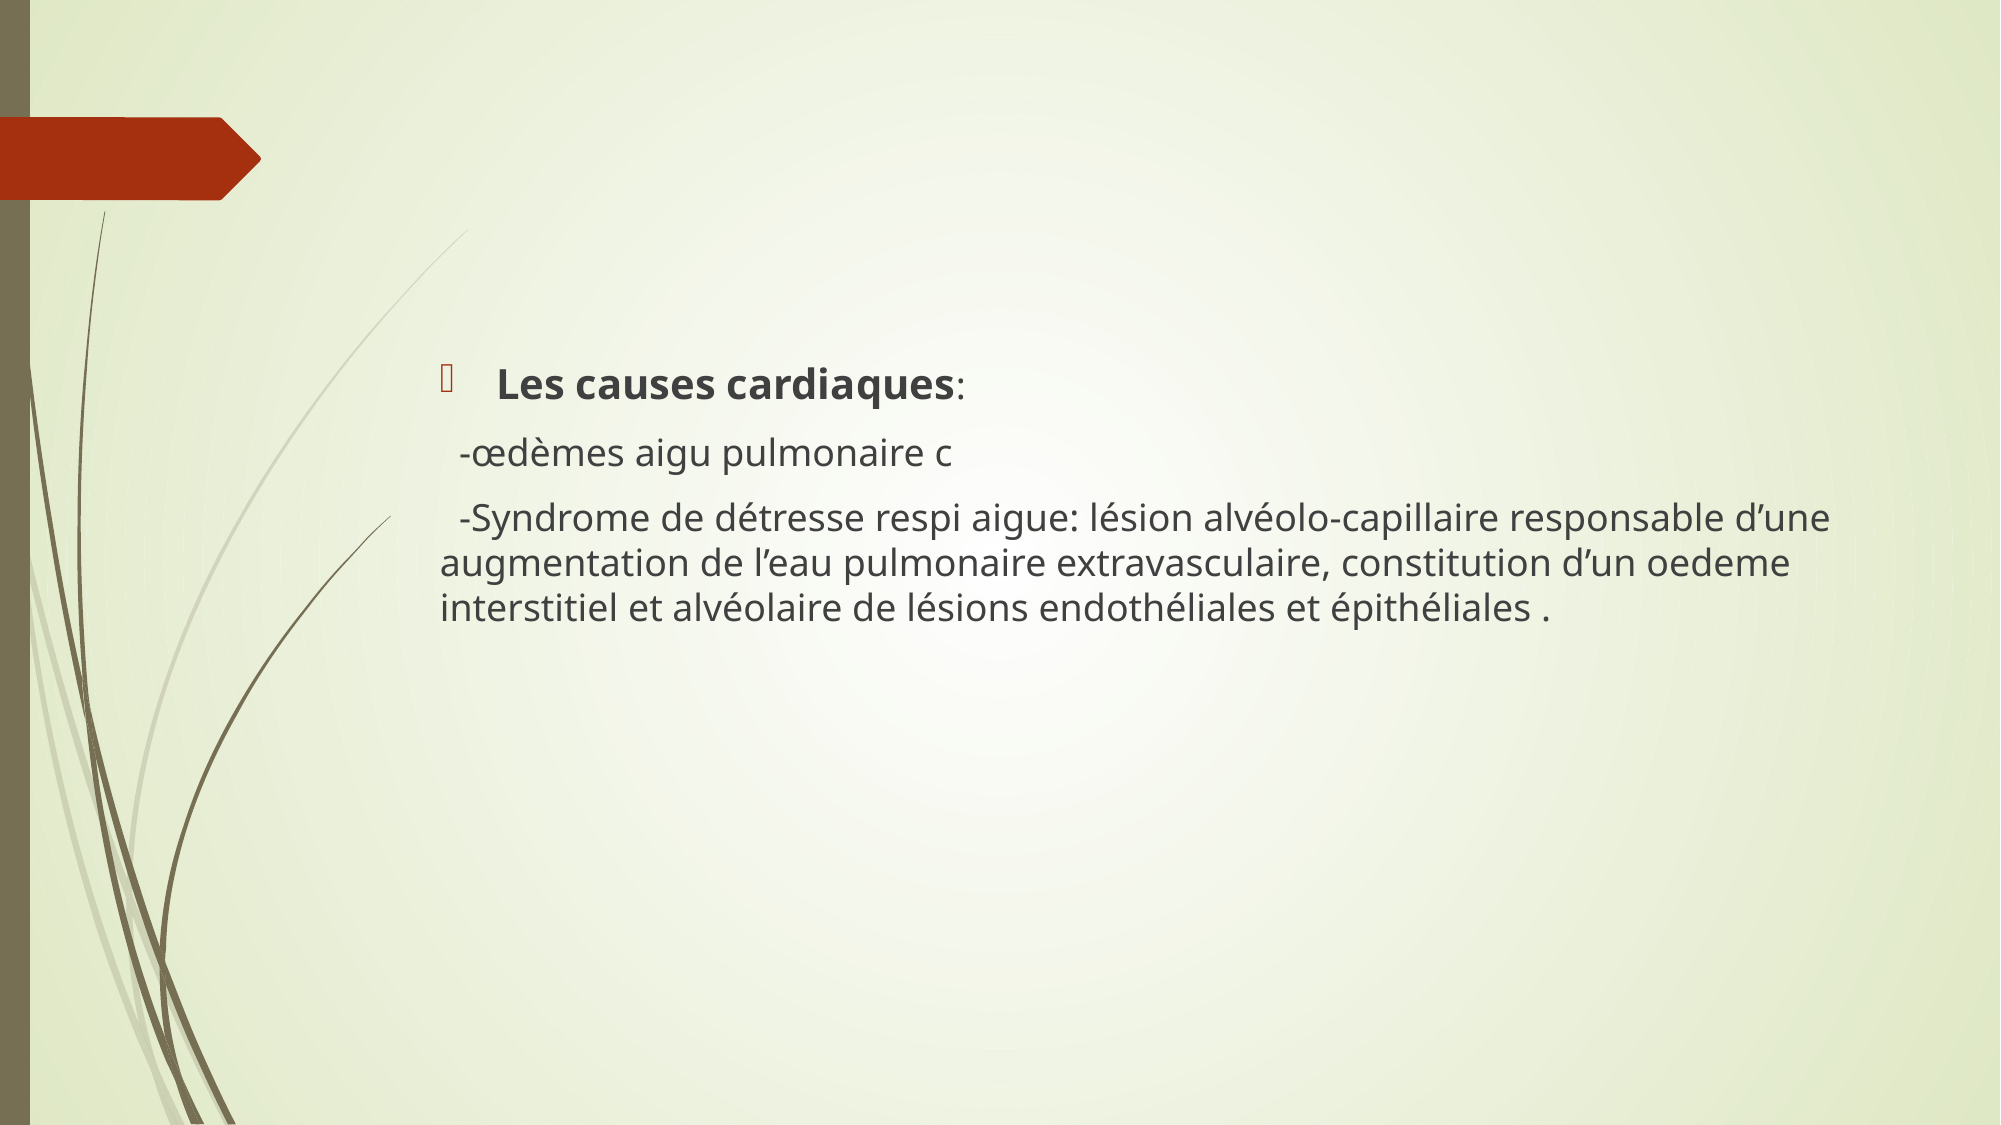

#
Les causes cardiaques:
 -œdèmes aigu pulmonaire c
 -Syndrome de détresse respi aigue: lésion alvéolo-capillaire responsable d’une augmentation de l’eau pulmonaire extravasculaire, constitution d’un oedeme interstitiel et alvéolaire de lésions endothéliales et épithéliales .